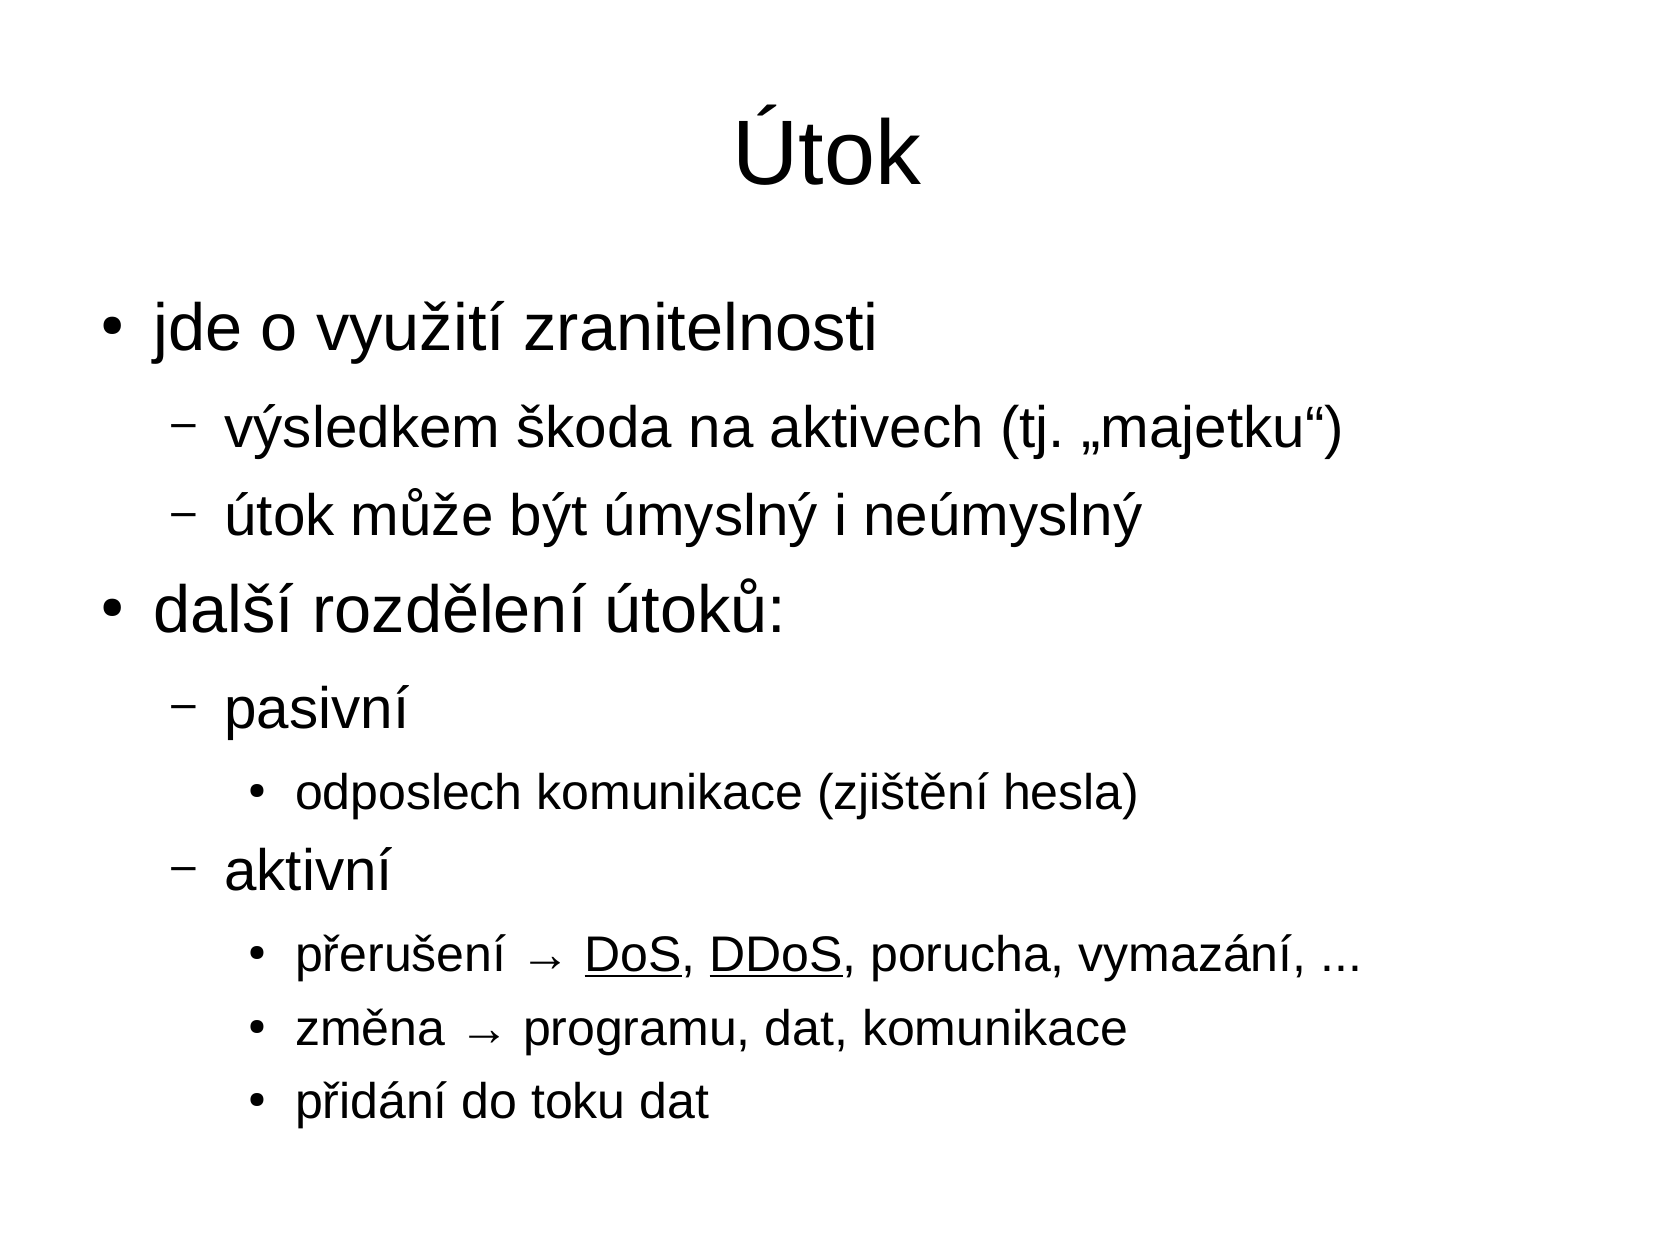

# Útok
jde o využití zranitelnosti
výsledkem škoda na aktivech (tj. „majetku“)
útok může být úmyslný i neúmyslný
další rozdělení útoků:
pasivní
odposlech komunikace (zjištění hesla)
aktivní
přerušení → DoS, DDoS, porucha, vymazání, ...
změna → programu, dat, komunikace
přidání do toku dat